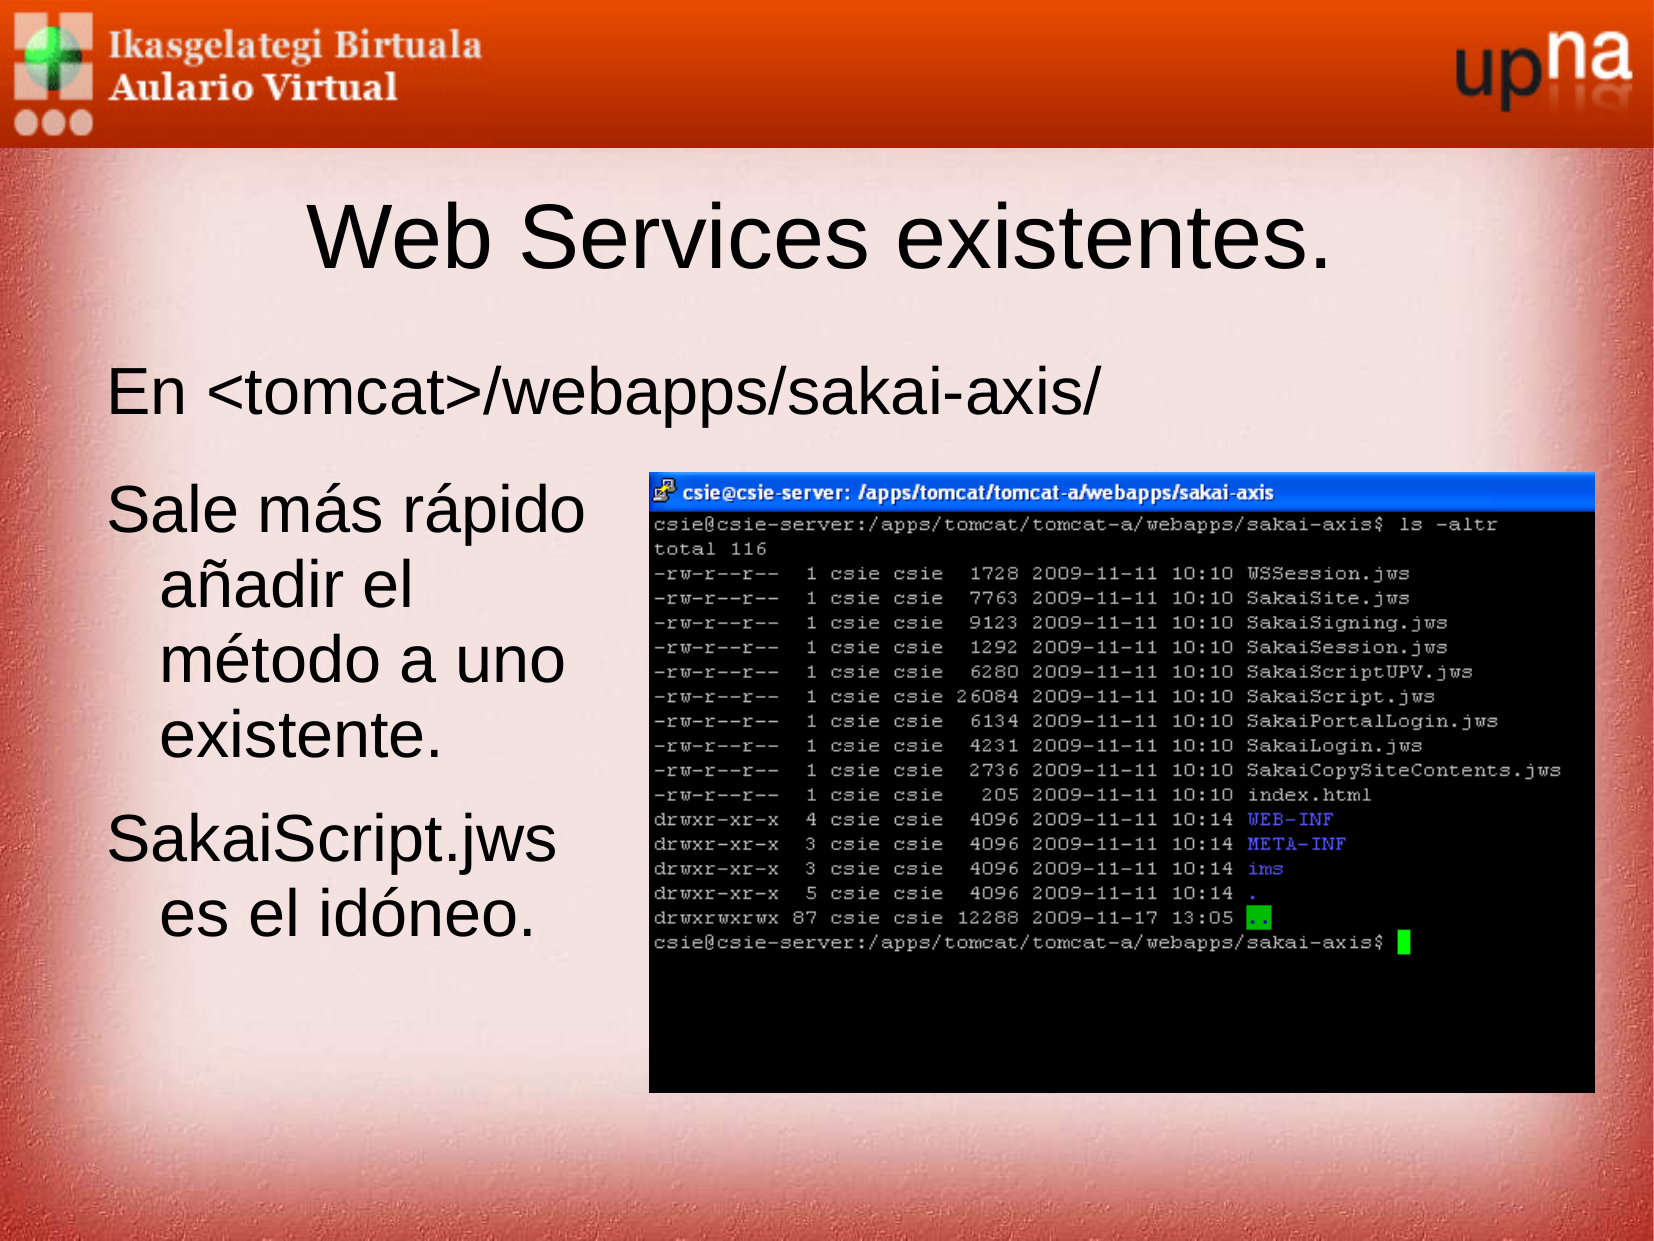

# Web Services existentes.
En <tomcat>/webapps/sakai-axis/
Sale más rápido añadir el método a uno existente.
SakaiScript.jws es el idóneo.